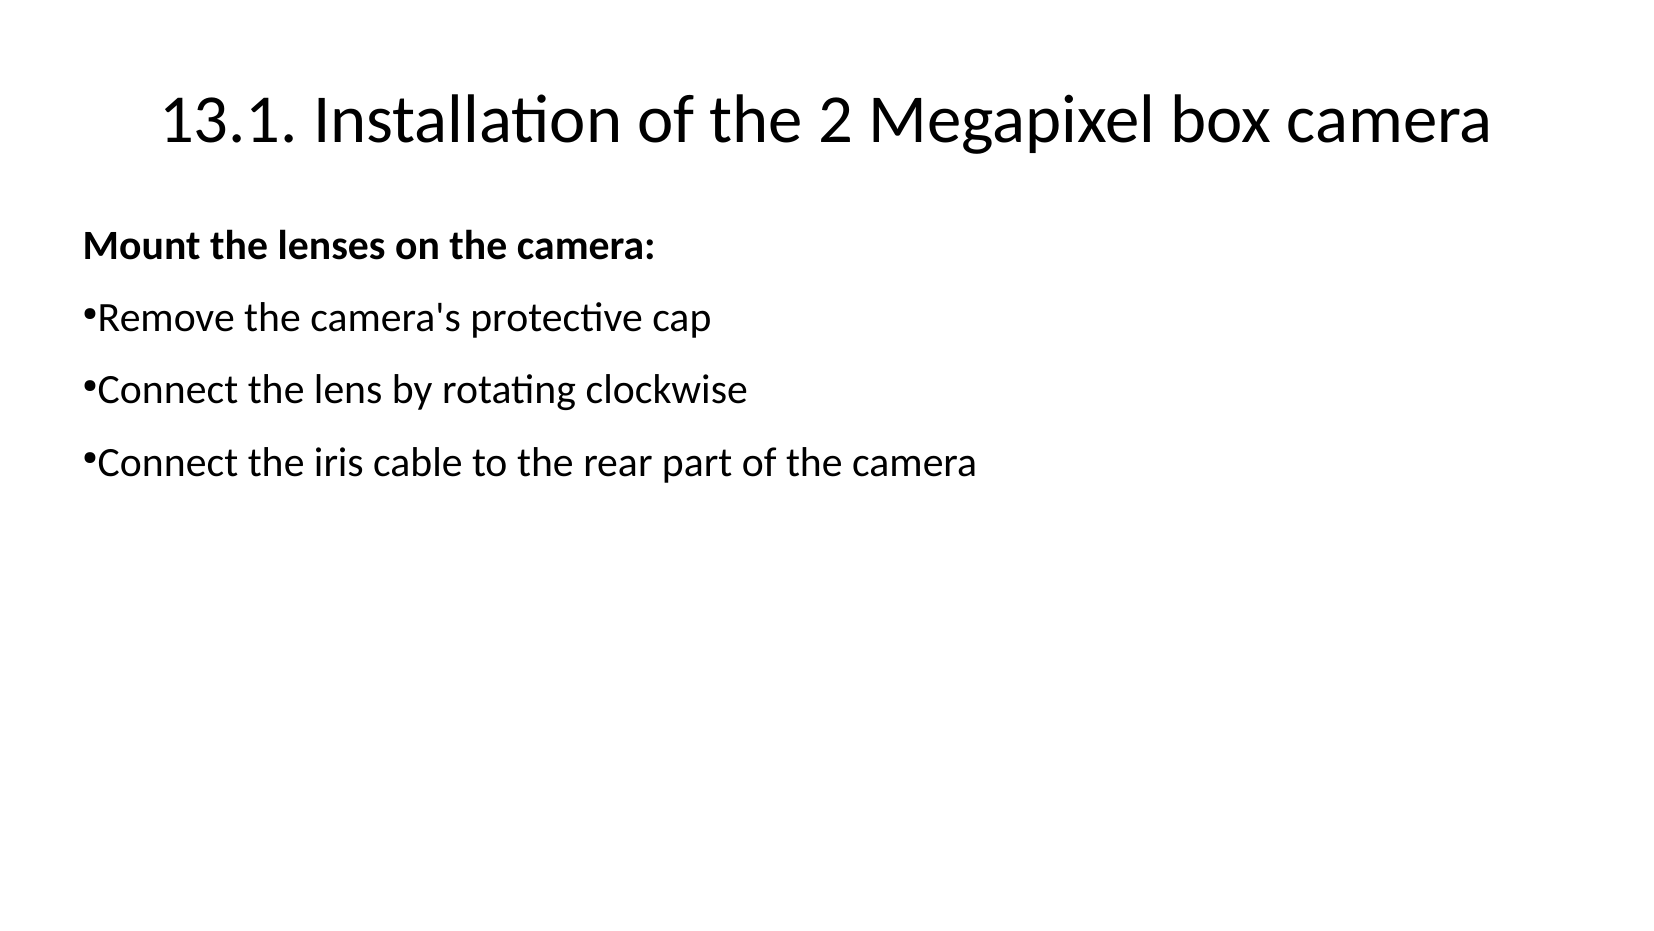

# 13.1. Installation of the 2 Megapixel box camera
Mount the lenses on the camera:
Remove the camera's protective cap
Connect the lens by rotating clockwise
Connect the iris cable to the rear part of the camera